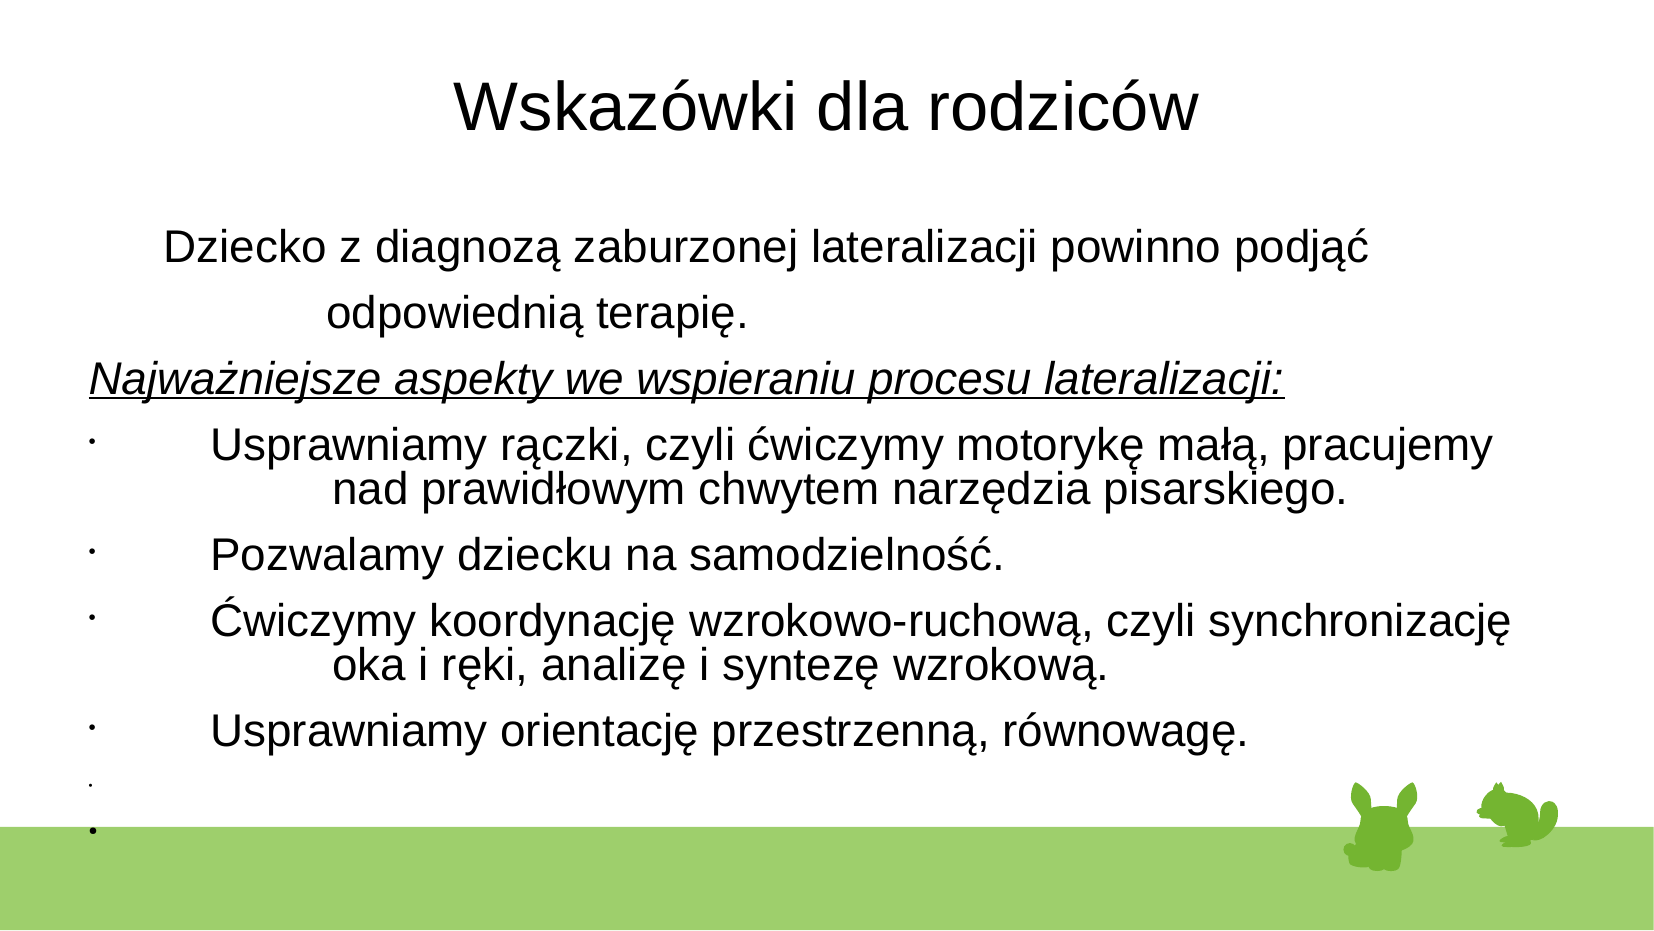

# Wskazówki dla rodziców
	Dziecko z diagnozą zaburzonej lateralizacji powinno podjąć
			 odpowiednią terapię.
Najważniejsze aspekty we wspieraniu procesu lateralizacji:
Usprawniamy rączki, czyli ćwiczymy motorykę małą, pracujemy nad prawidłowym chwytem narzędzia pisarskiego.
Pozwalamy dziecku na samodzielność.
Ćwiczymy koordynację wzrokowo-ruchową, czyli synchronizację oka i ręki, analizę i syntezę wzrokową.
Usprawniamy orientację przestrzenną, równowagę.